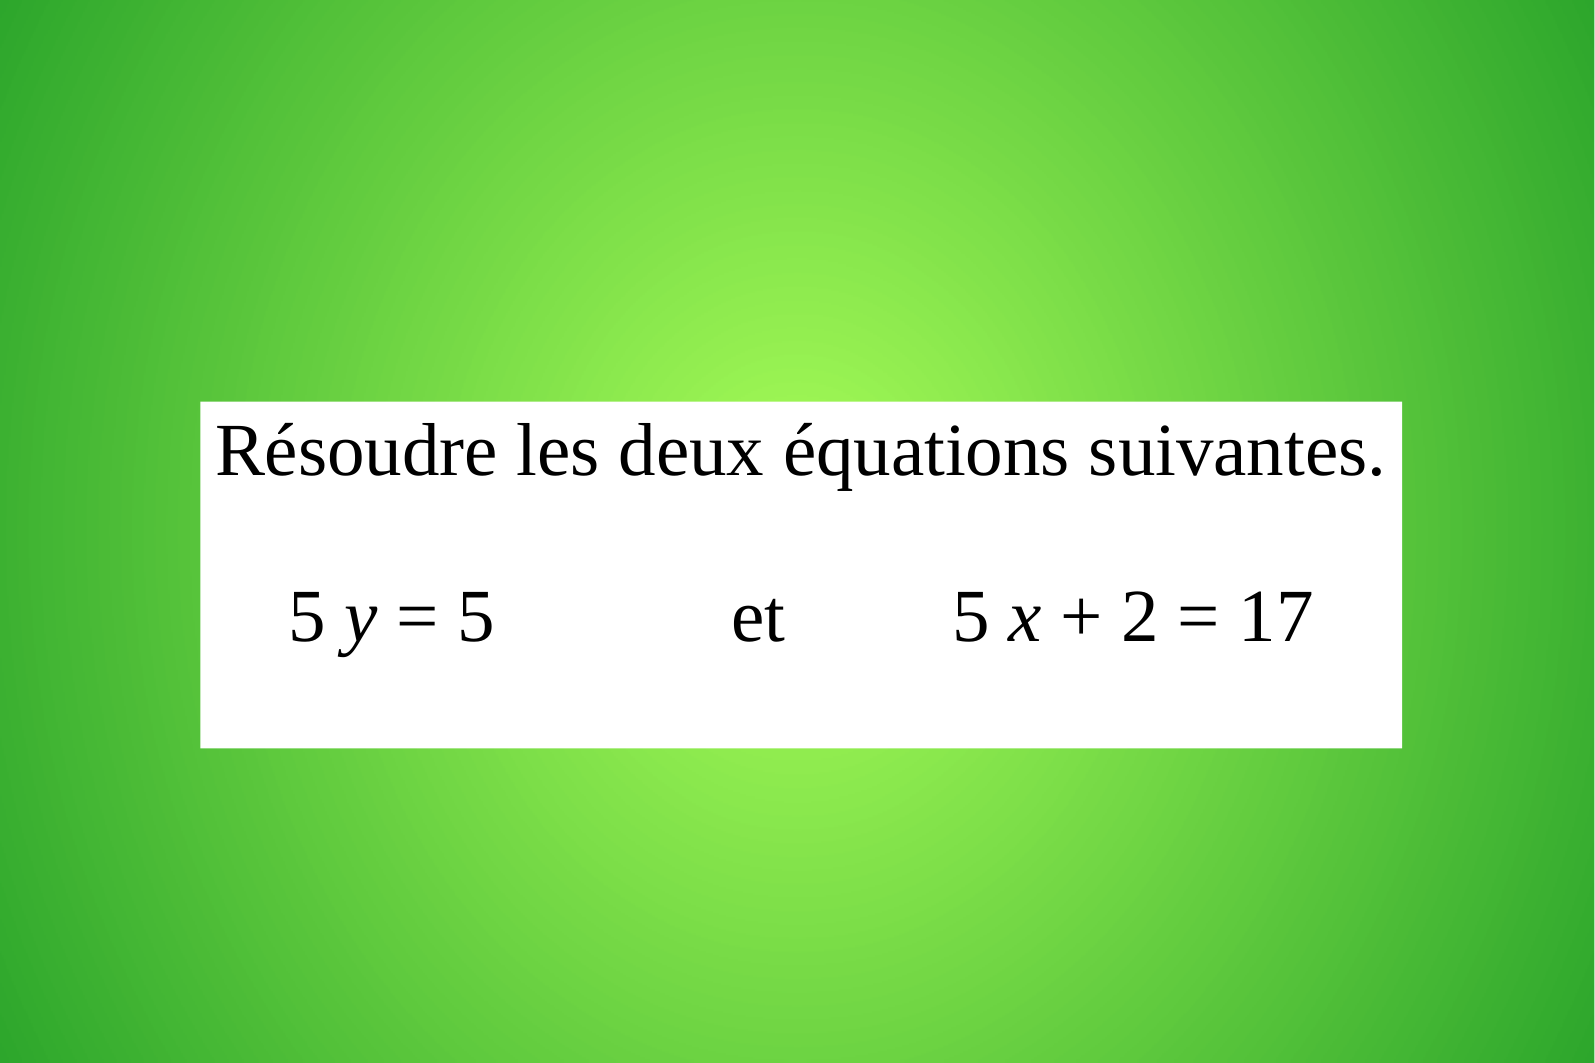

Résoudre les deux équations suivantes.
5 y = 5				et			5 x + 2 = 17